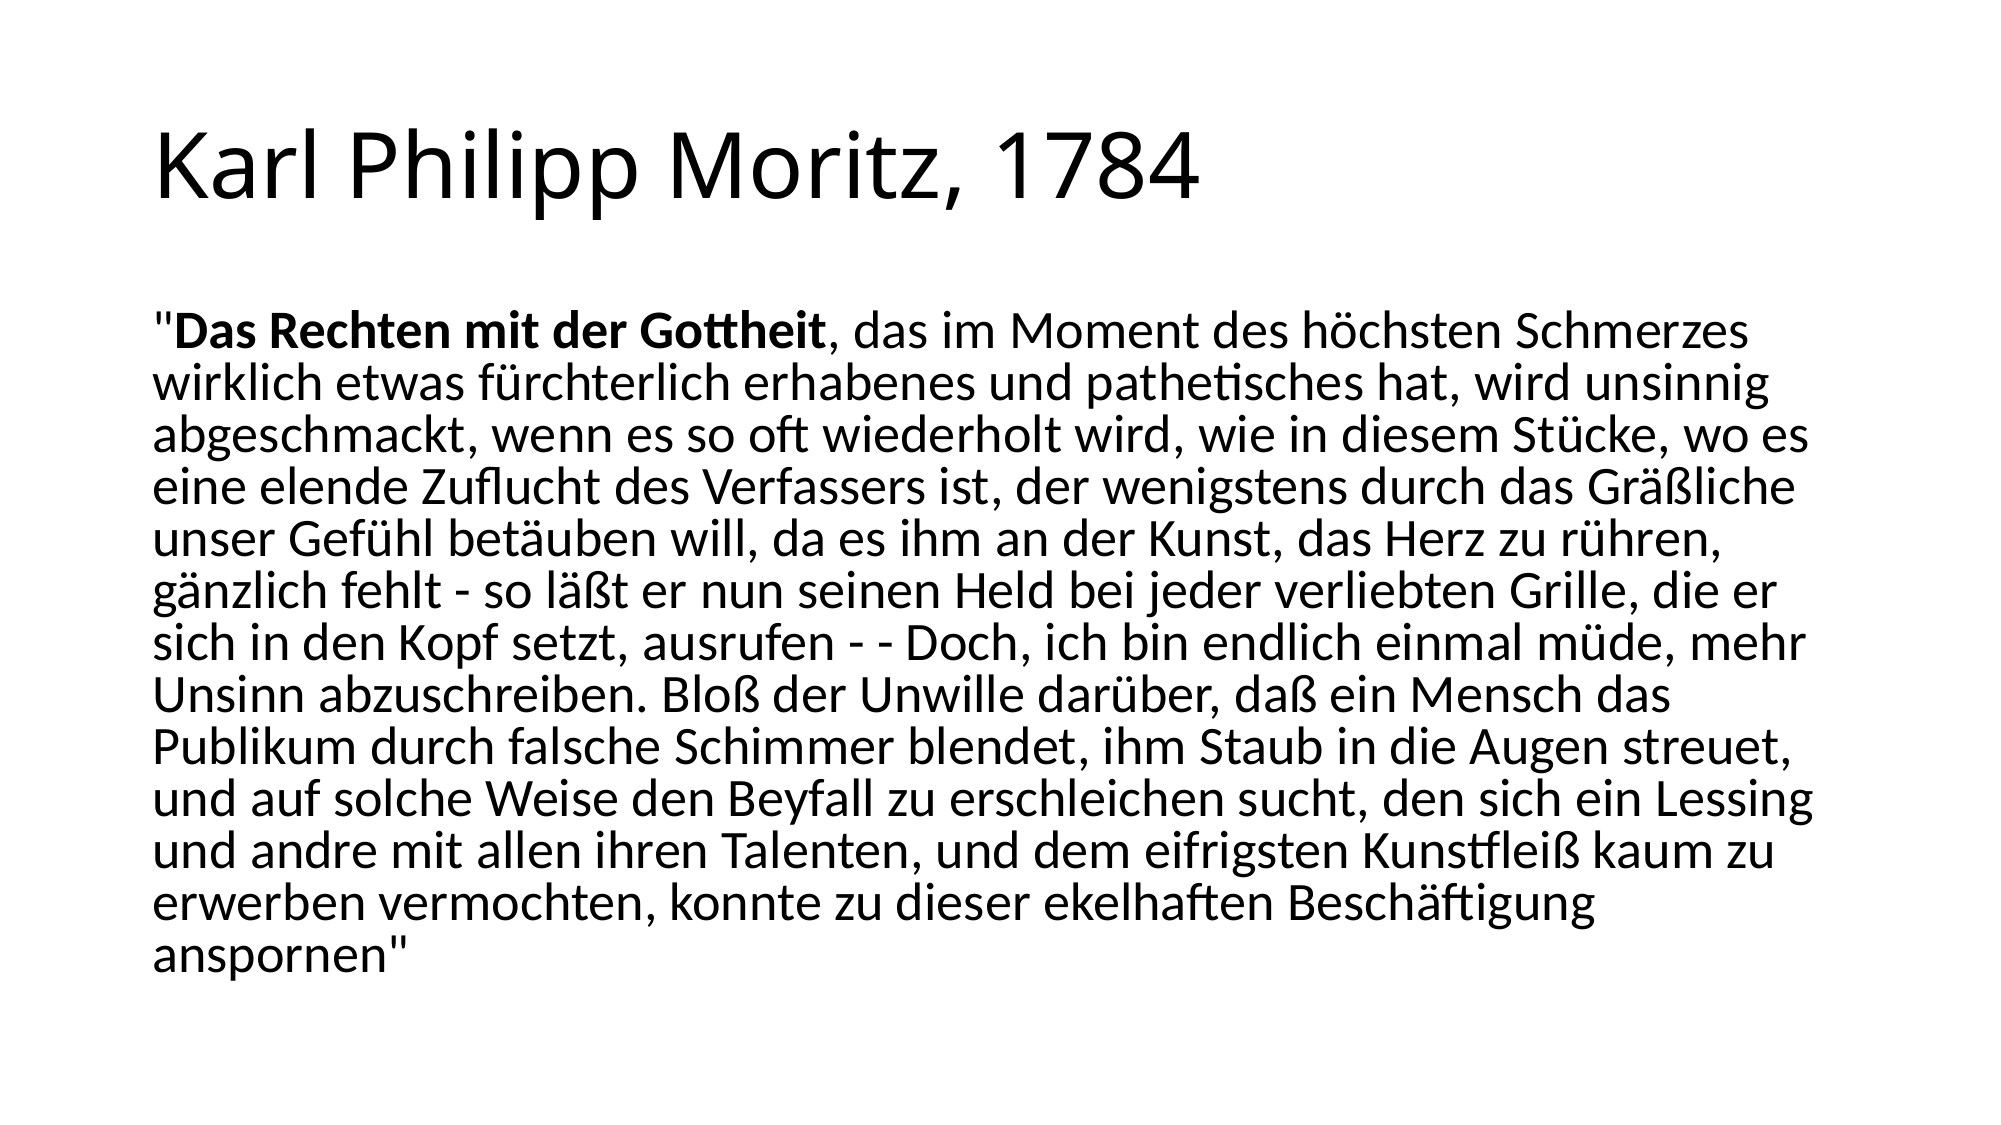

# Karl Philipp Moritz, 1784
"Das Rechten mit der Gottheit, das im Moment des höchsten Schmerzes wirklich etwas fürchterlich erhabenes und pathetisches hat, wird unsinnig abgeschmackt, wenn es so oft wiederholt wird, wie in diesem Stücke, wo es eine elende Zuflucht des Verfassers ist, der wenigstens durch das Gräßliche unser Gefühl betäuben will, da es ihm an der Kunst, das Herz zu rühren, gänzlich fehlt - so läßt er nun seinen Held bei jeder verliebten Grille, die er sich in den Kopf setzt, ausrufen - - Doch, ich bin endlich einmal müde, mehr Unsinn abzuschreiben. Bloß der Unwille darüber, daß ein Mensch das Publikum durch falsche Schimmer blendet, ihm Staub in die Augen streuet, und auf solche Weise den Beyfall zu erschleichen sucht, den sich ein Lessing und andre mit allen ihren Talenten, und dem eifrigsten Kunstfleiß kaum zu erwerben vermochten, konnte zu dieser ekelhaften Beschäftigung anspornen"